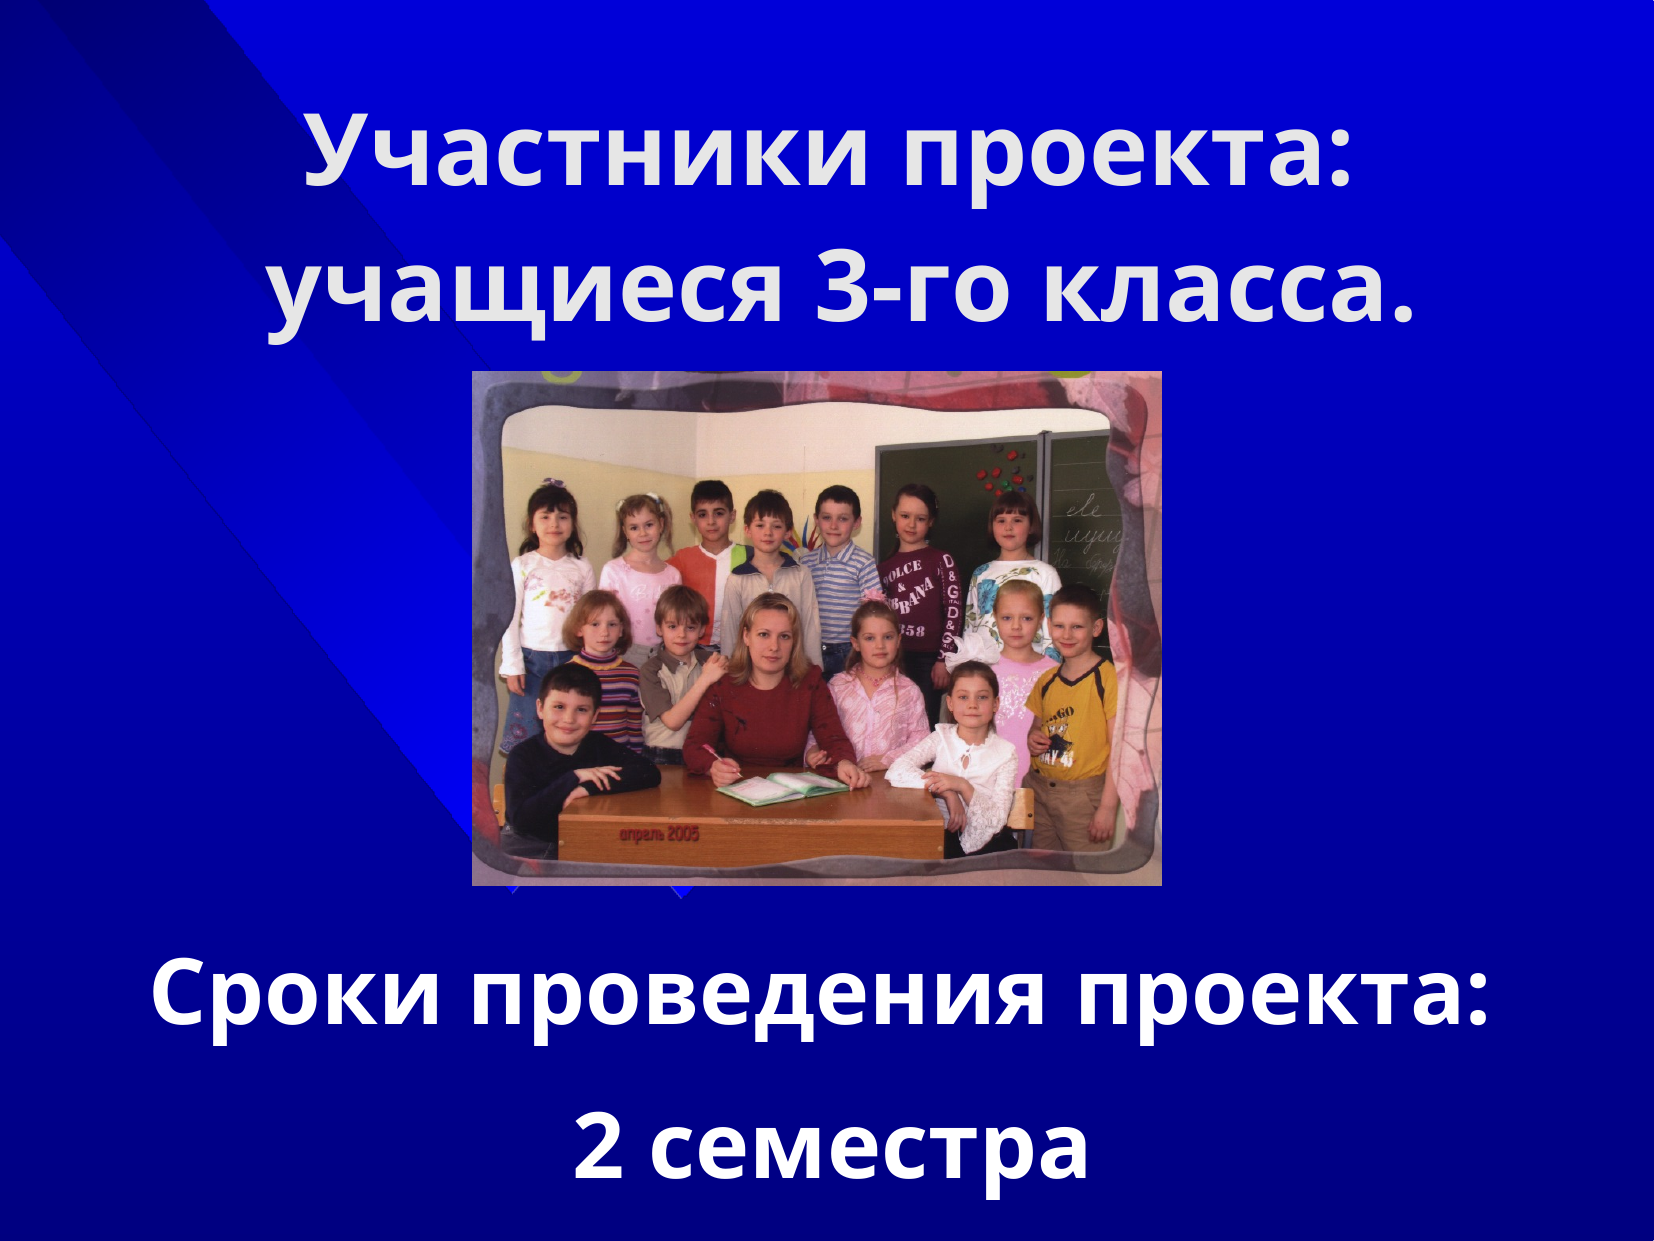

# Участники проекта: учащиеся 3-го класса.
Сроки проведения проекта:
 2 семестра